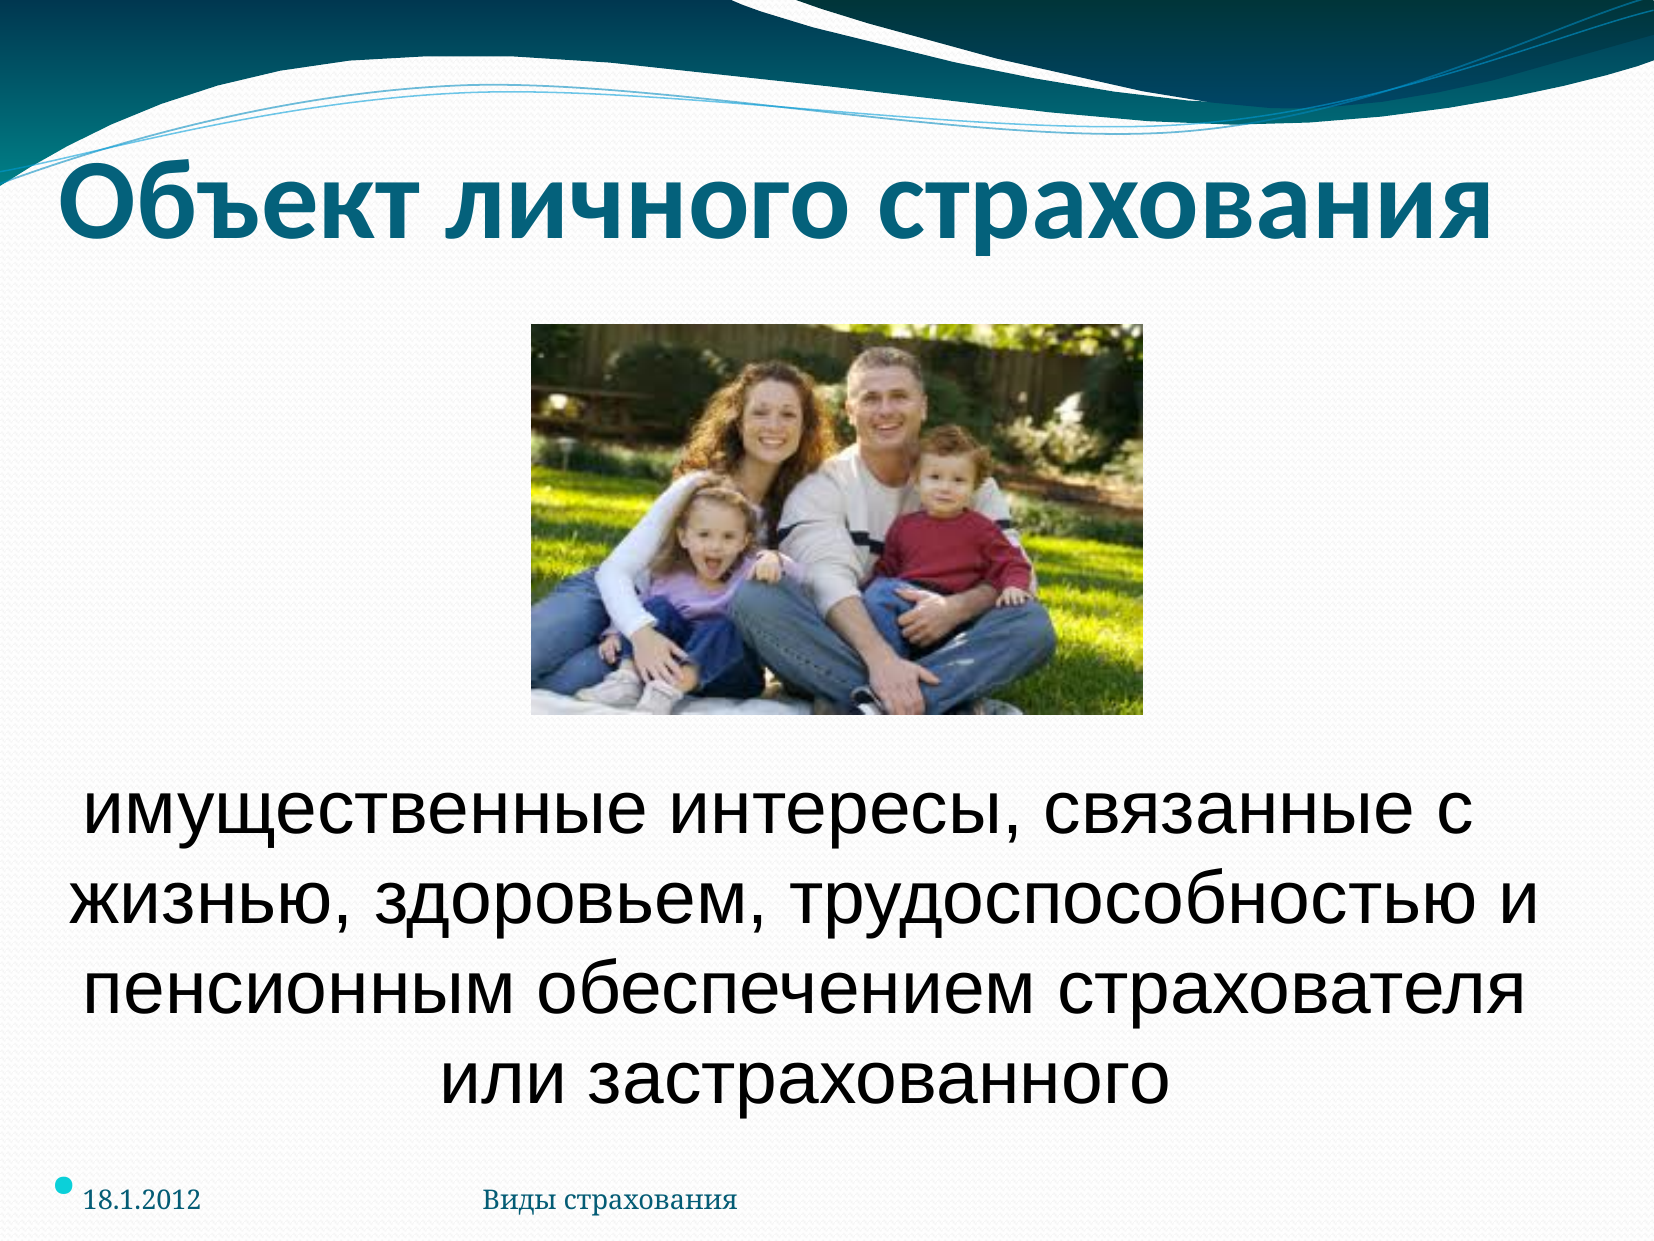

# Oбъект личнoгo страхования
имущественные интересы, связанные с жизнью, здоровьем, трудоспособностью и пенсионным обеспечением страхователя или застрахованного
18.1.2012
Виды страхования